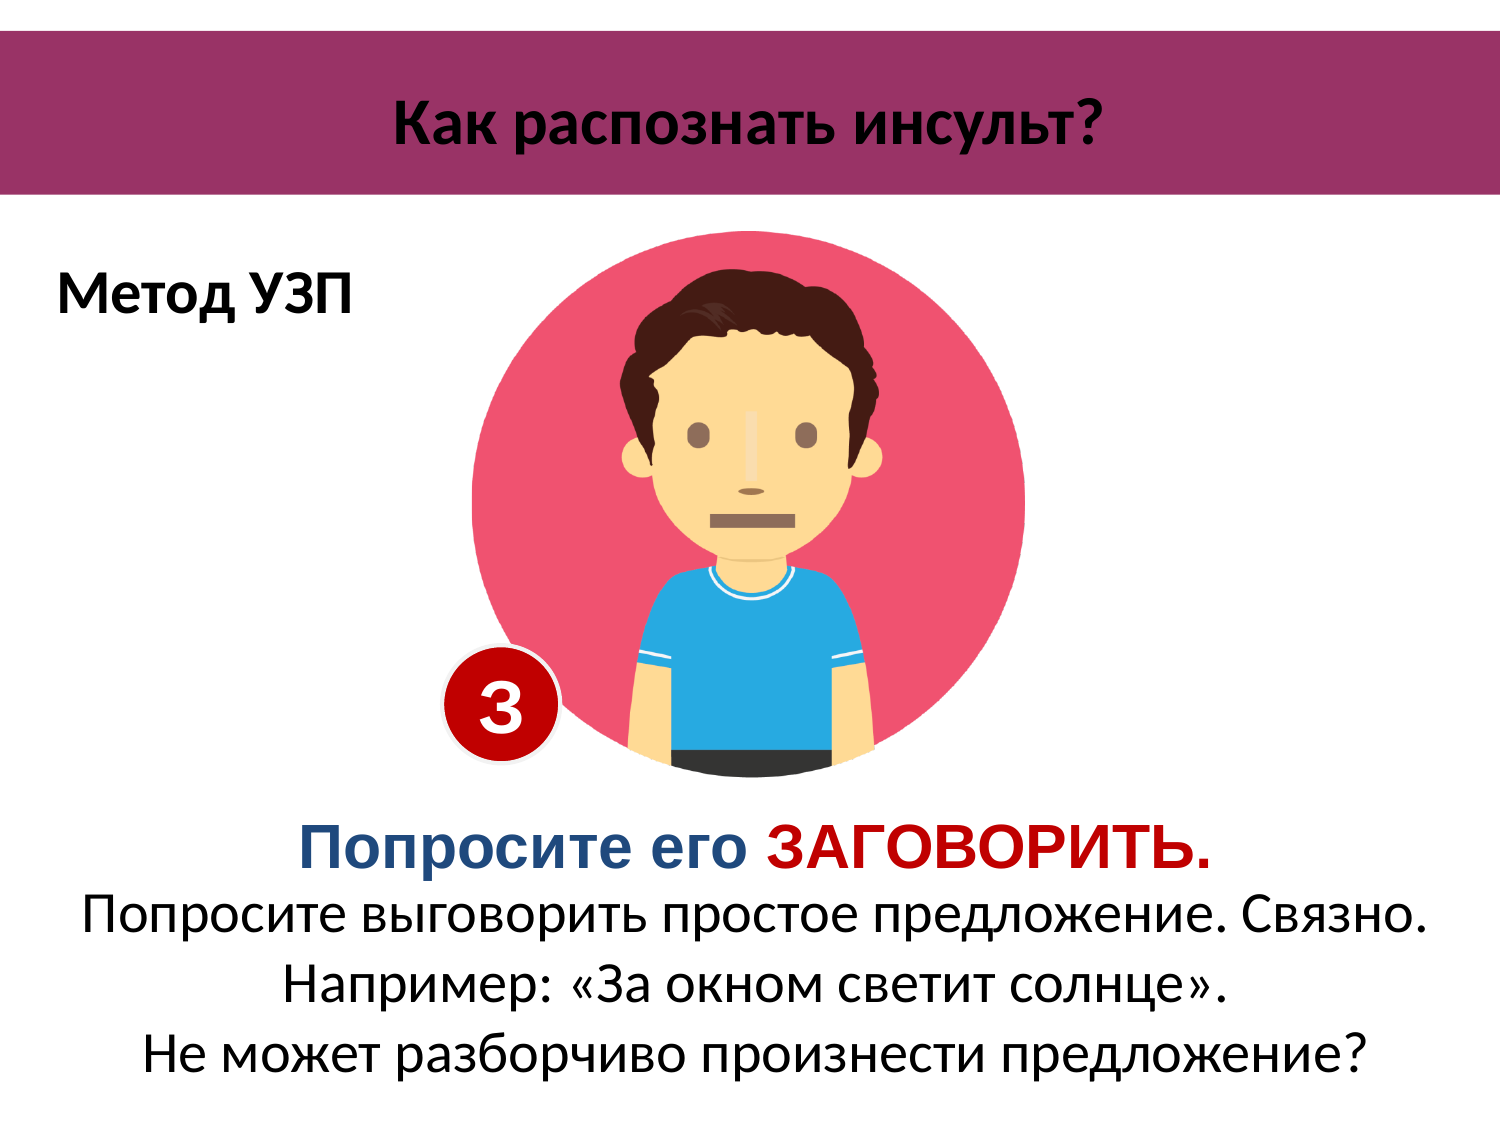

Как распознать инсульт?
З
Попросите его ЗАГОВОРИТЬ.
Метод УЗП
Попросите выговорить простое предложение. Связно. Например: «За окном светит солнце».
Не может разборчиво произнести предложение?